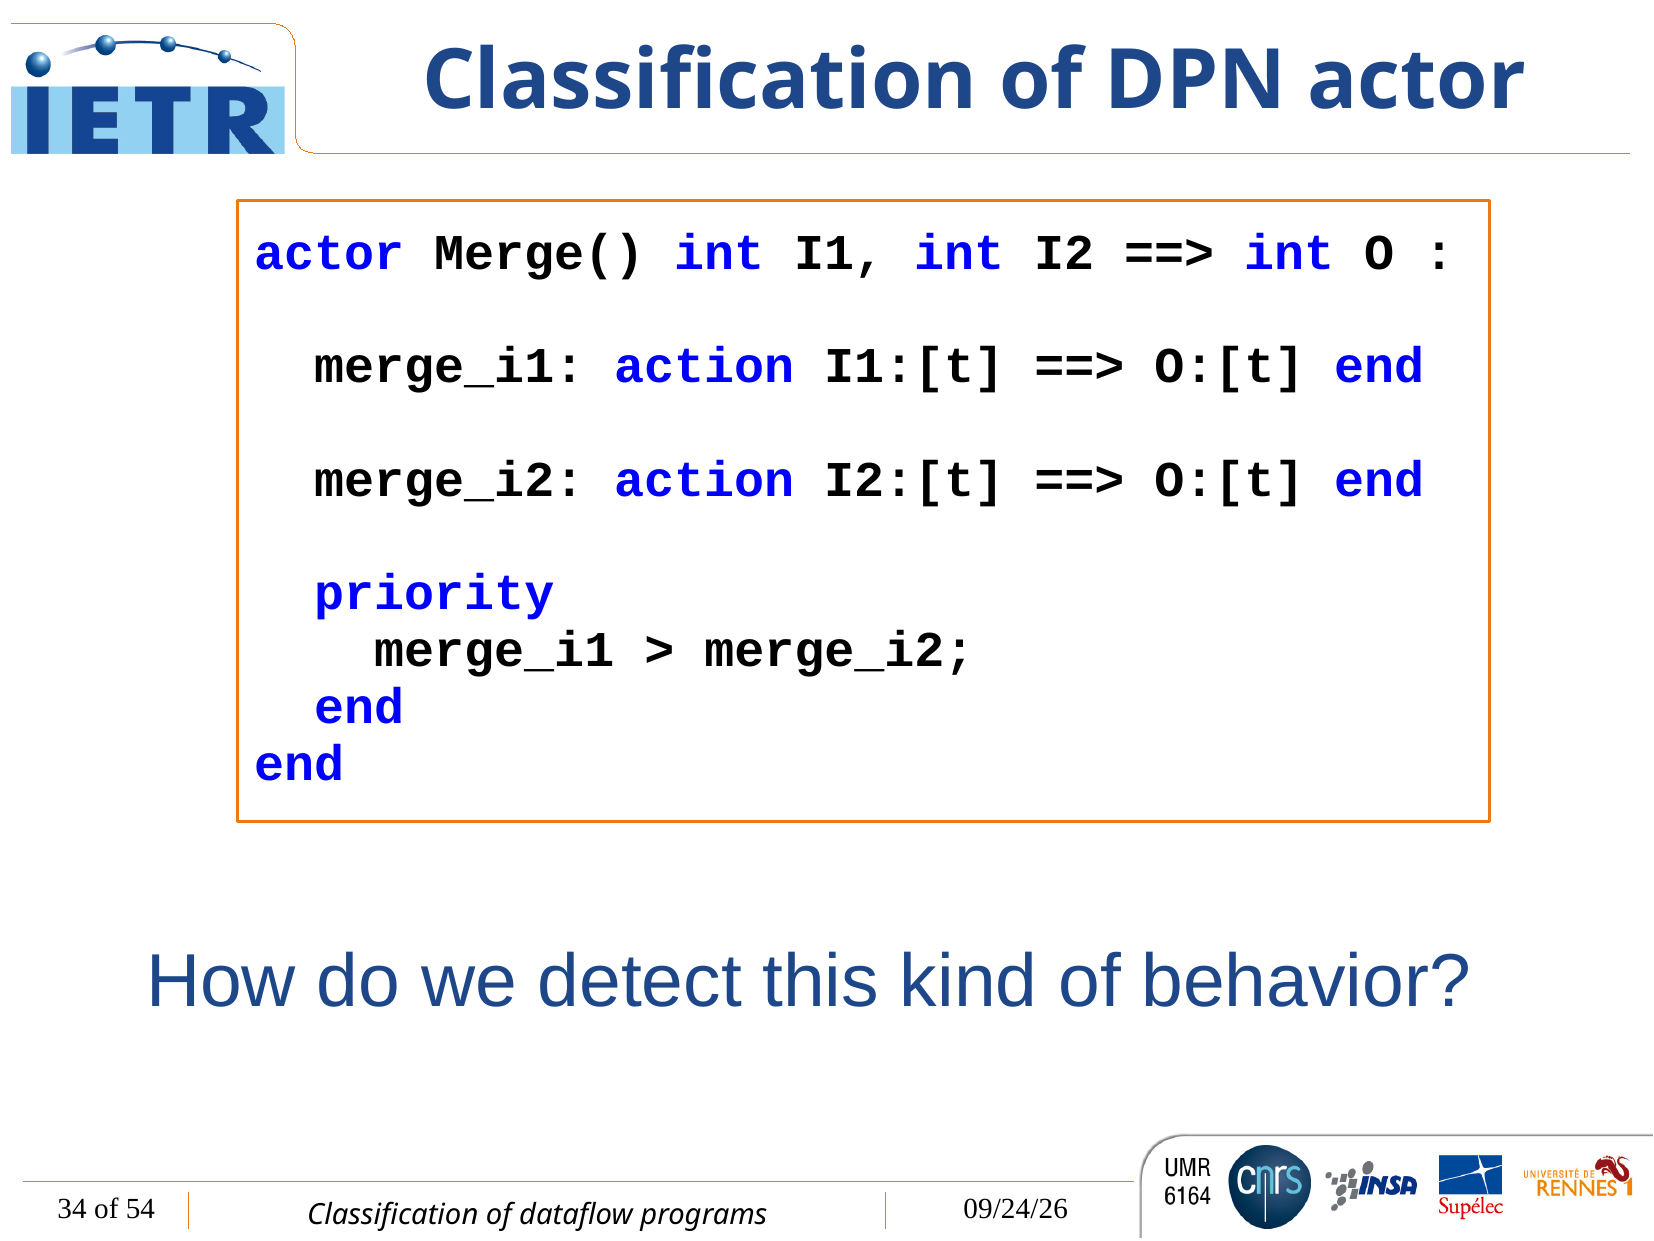

# Classification of DPN actor
actor Merge() int I1, int I2 ==> int O :
 merge_i1: action I1:[t] ==> O:[t] end
 merge_i2: action I2:[t] ==> O:[t] end
 priority
 merge_i1 > merge_i2;
 end
end
How do we detect this kind of behavior?
I1
Merge
O
I2
34
Classification of dataflow programs